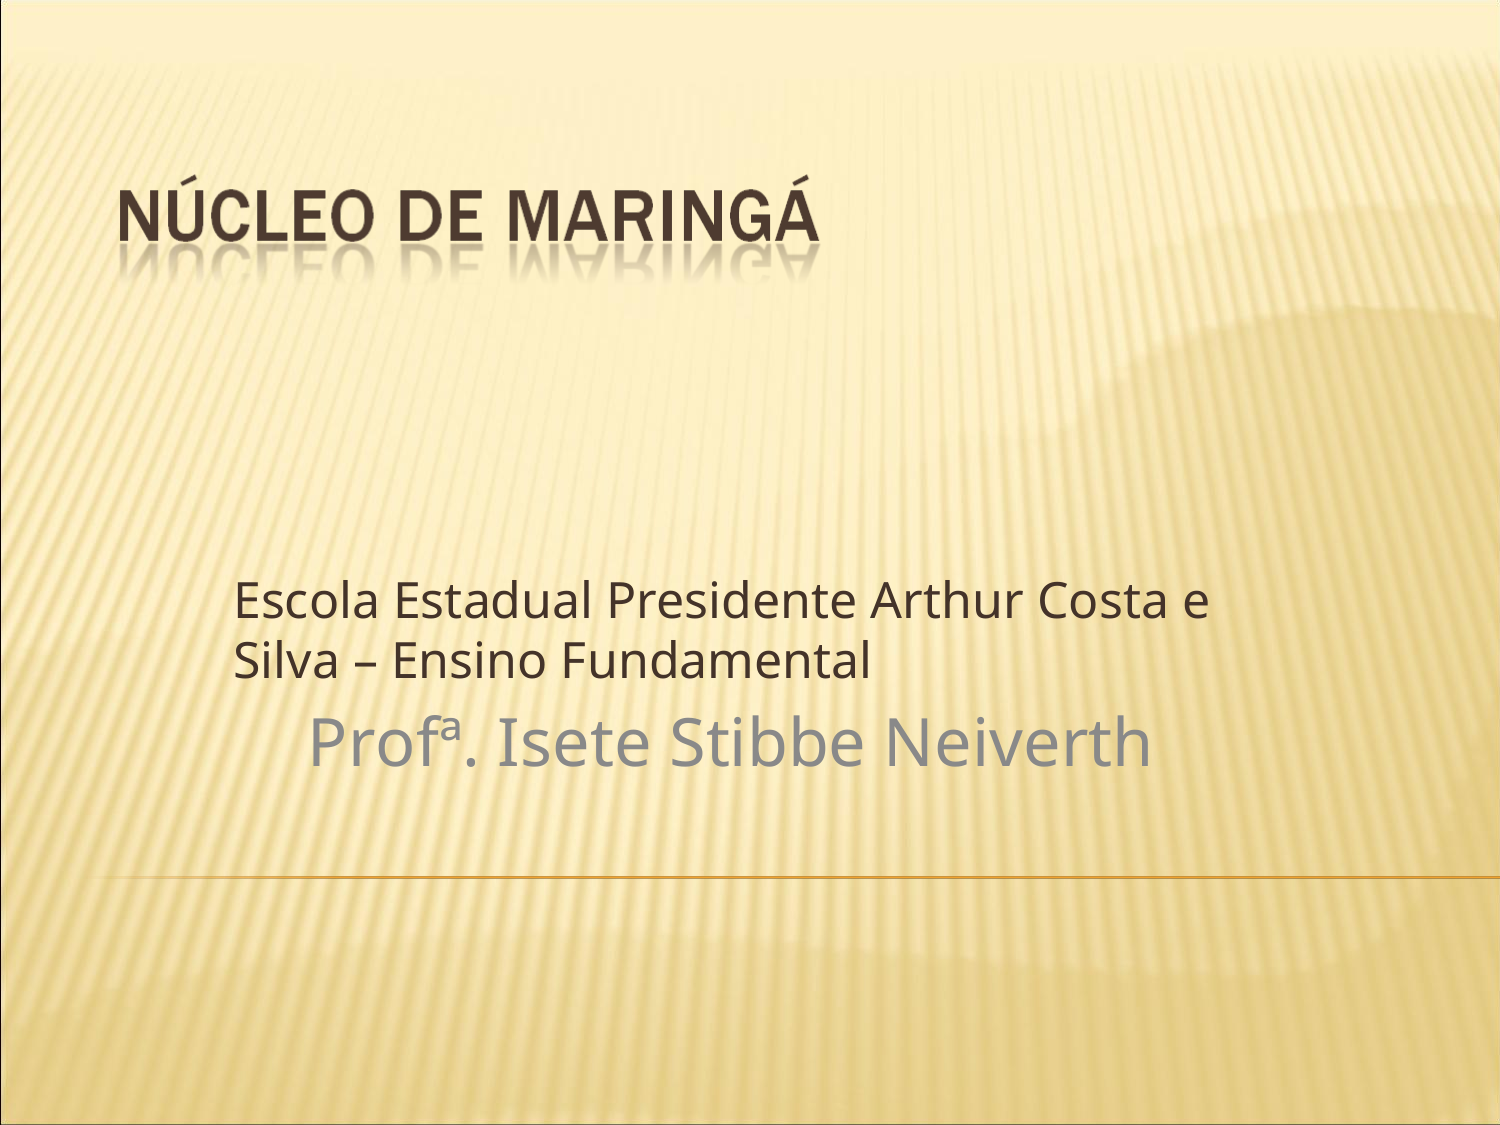

Escola Estadual Presidente Arthur Costa e Silva – Ensino Fundamental
Profª. Isete Stibbe Neiverth